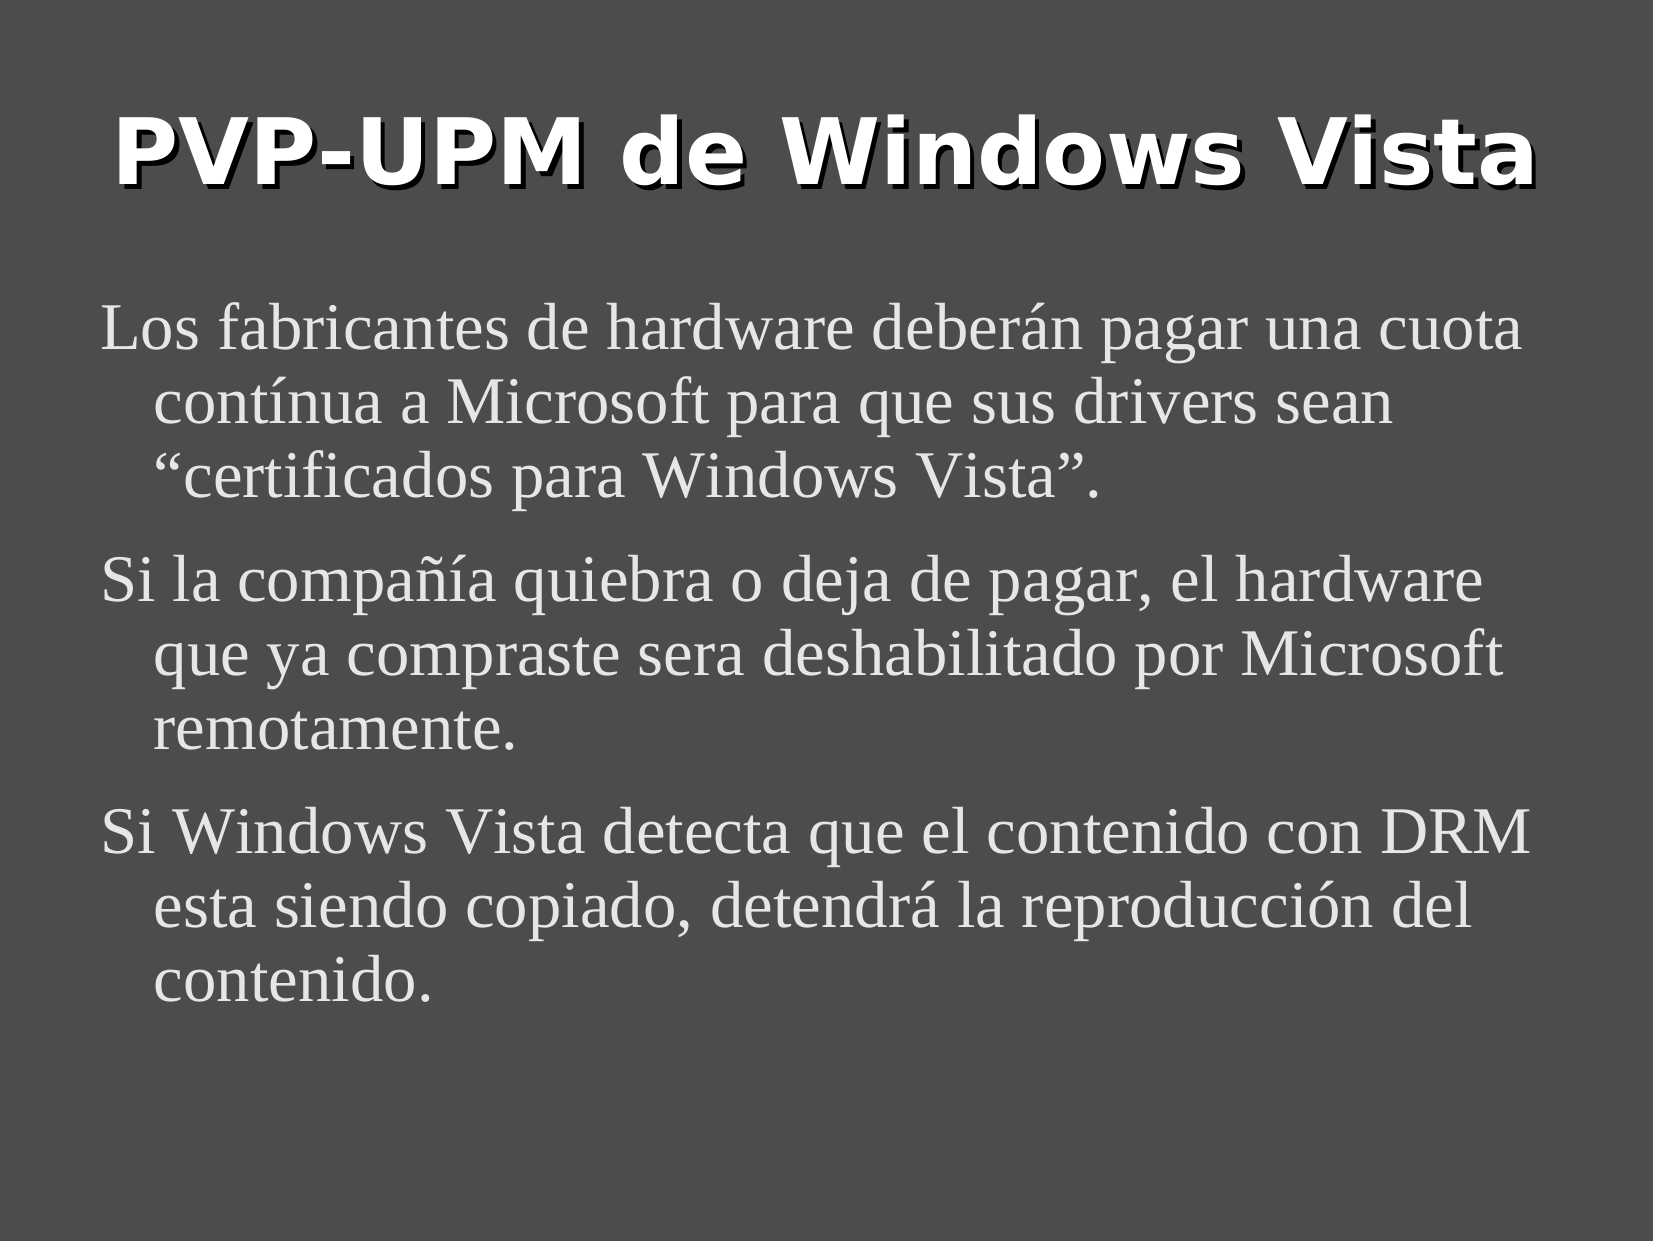

# PVP-UPM de Windows Vista
Los fabricantes de hardware deberán pagar una cuota contínua a Microsoft para que sus drivers sean “certificados para Windows Vista”.
Si la compañía quiebra o deja de pagar, el hardware que ya compraste sera deshabilitado por Microsoft remotamente.
Si Windows Vista detecta que el contenido con DRM esta siendo copiado, detendrá la reproducción del contenido.